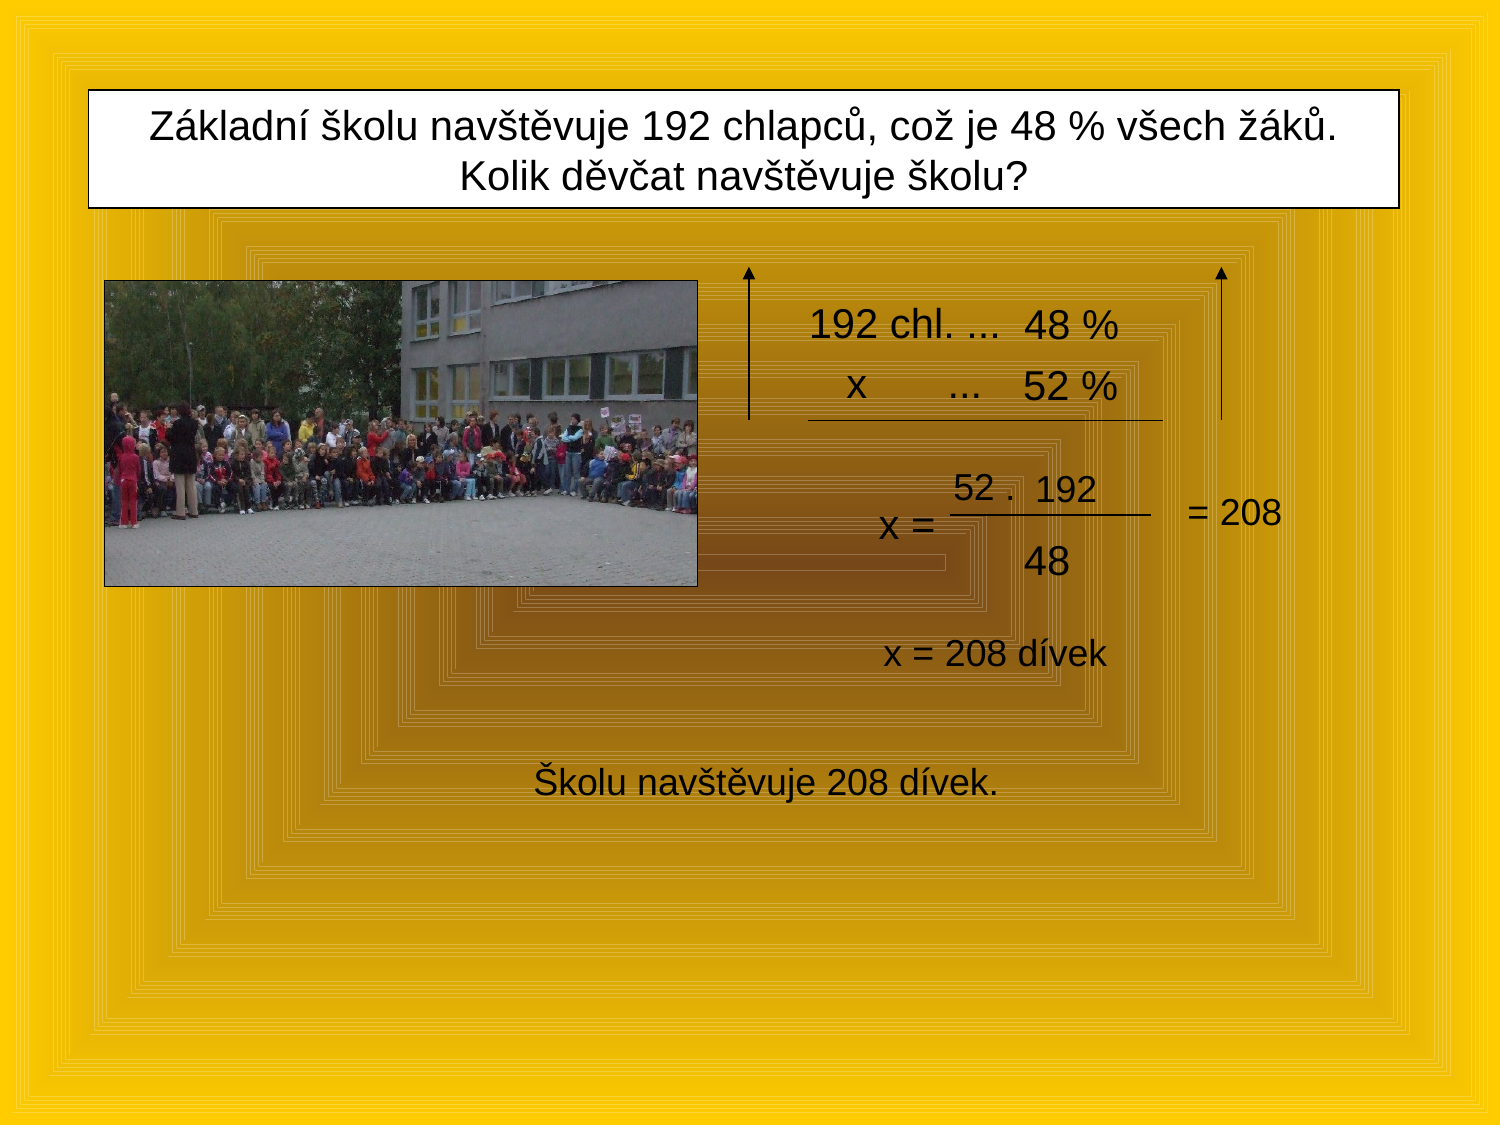

Základní školu navštěvuje 192 chlapců, což je 48 % všech žáků. Kolik děvčat navštěvuje školu?
192 chl. ...
48 %
 x ...
52 %
52 .
192
= 208
x =
48
x = 208 dívek
Školu navštěvuje 208 dívek.